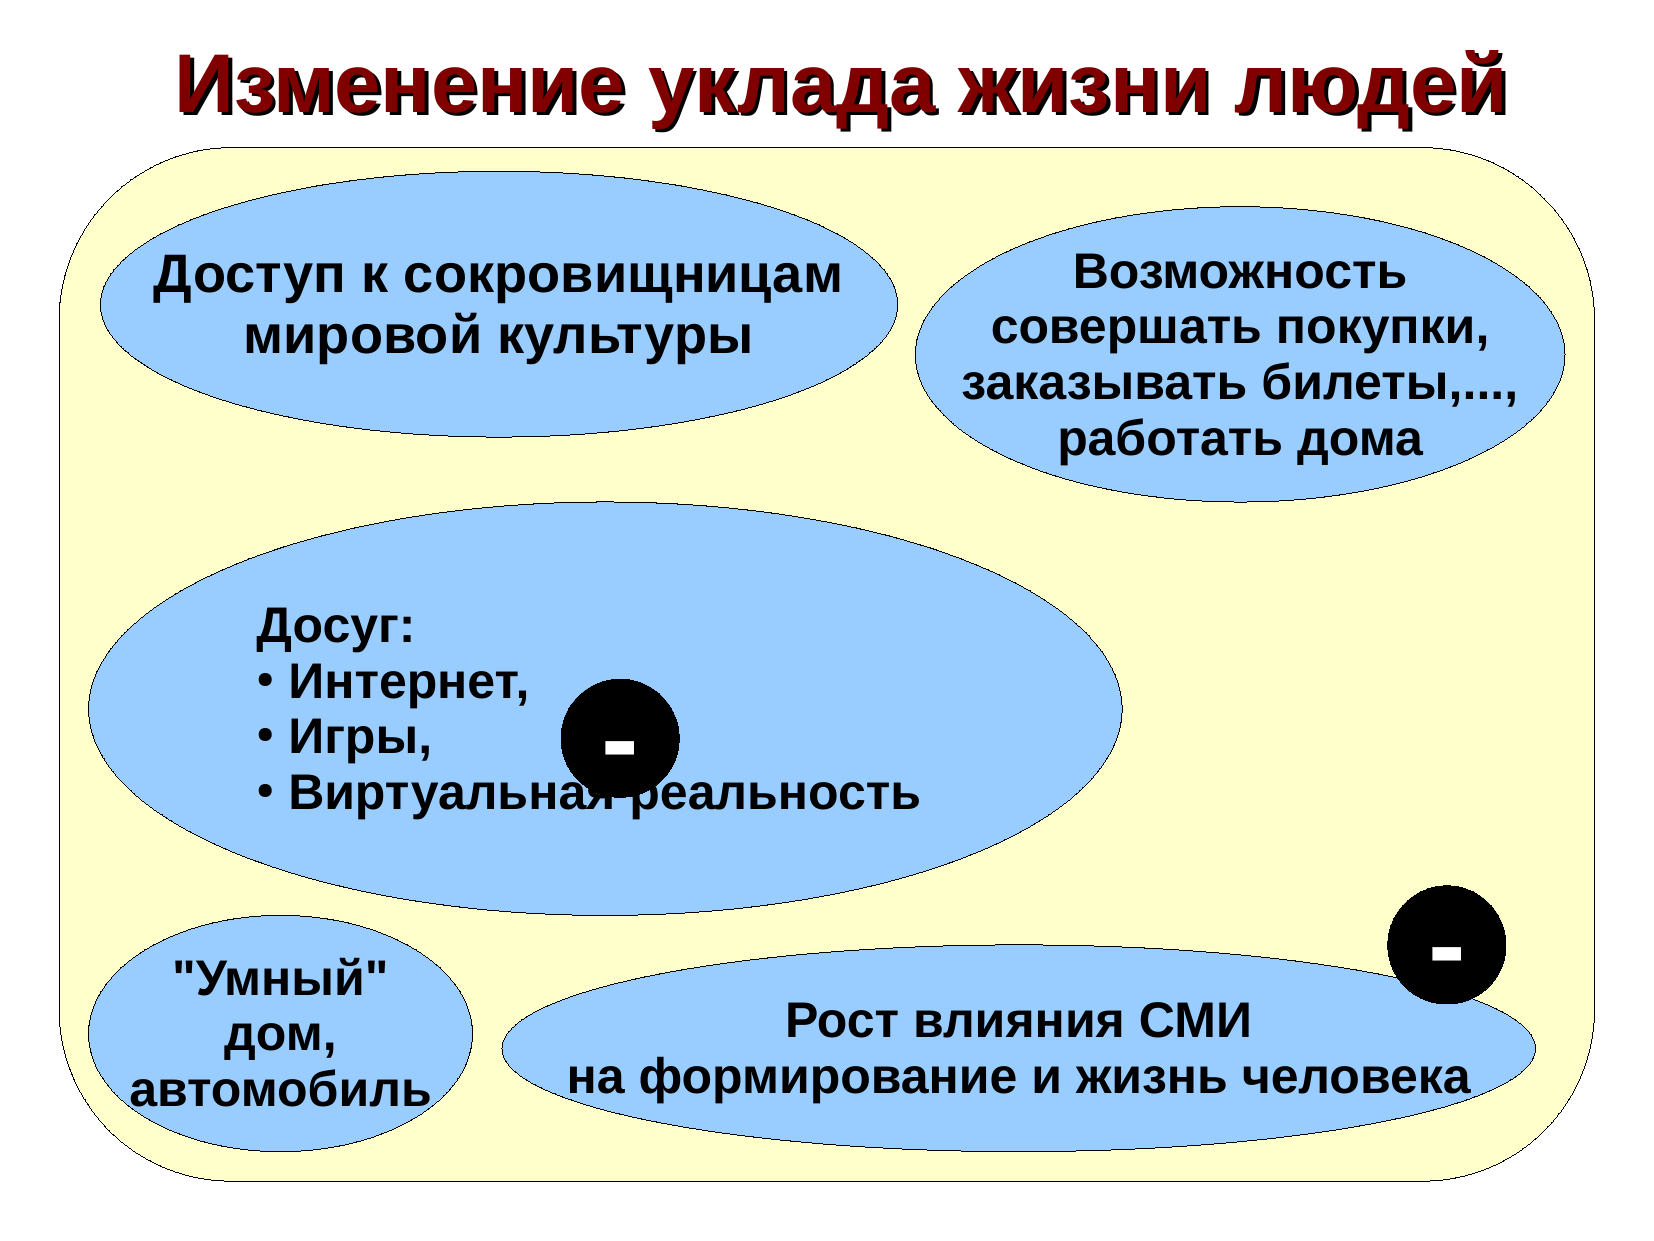

Изменение уклада жизни людей
Доступ к сокровищницам
мировой культуры
Возможность
совершать покупки,
заказывать билеты,...,
работать дома
Досуг:
 Интернет,
 Игры,
 Виртуальная реальность
-
-
"Умный"
дом,
автомобиль
Рост влияния СМИ
на формирование и жизнь человека